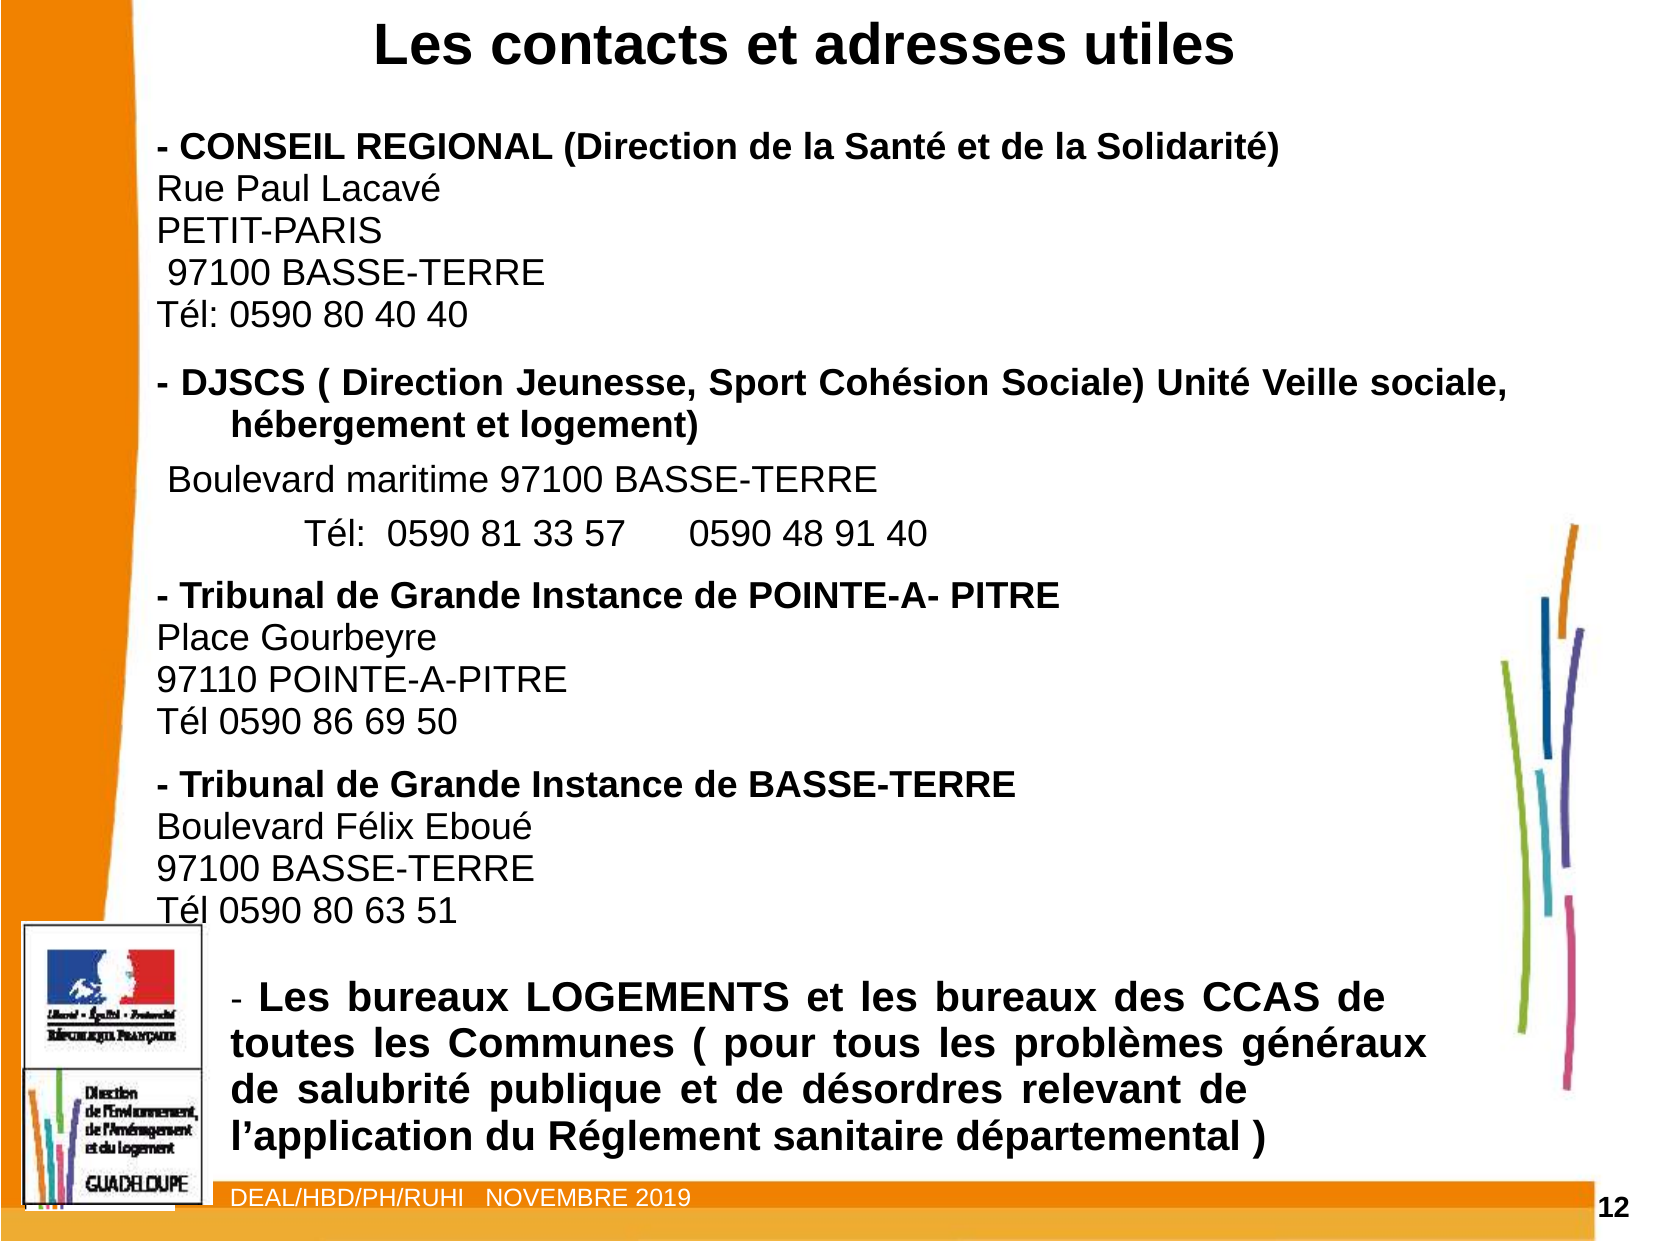

Les contacts et adresses utiles
- CONSEIL REGIONAL (Direction de la Santé et de la Solidarité)
Rue Paul Lacavé
PETIT-PARIS
 97100 BASSE-TERRE
Tél: 0590 80 40 40
- DJSCS ( Direction Jeunesse, Sport Cohésion Sociale) Unité Veille sociale, 	hébergement et logement)
 Boulevard maritime 97100 BASSE-TERRE
		Tél: 0590 81 33 57 0590 48 91 40
- Tribunal de Grande Instance de POINTE-A- PITRE
Place Gourbeyre
97110 POINTE-A-PITRE
Tél 0590 86 69 50
- Tribunal de Grande Instance de BASSE-TERRE
Boulevard Félix Eboué
97100 BASSE-TERRE
Tél 0590 80 63 51
	- Les bureaux LOGEMENTS et les bureaux des CCAS de 		toutes les Communes ( pour tous les problèmes généraux 		de salubrité publique et de désordres relevant de 				l’application du Réglement sanitaire départemental )
 DEAL/HBD/PH/RUHI NOVEMBRE 2019
12